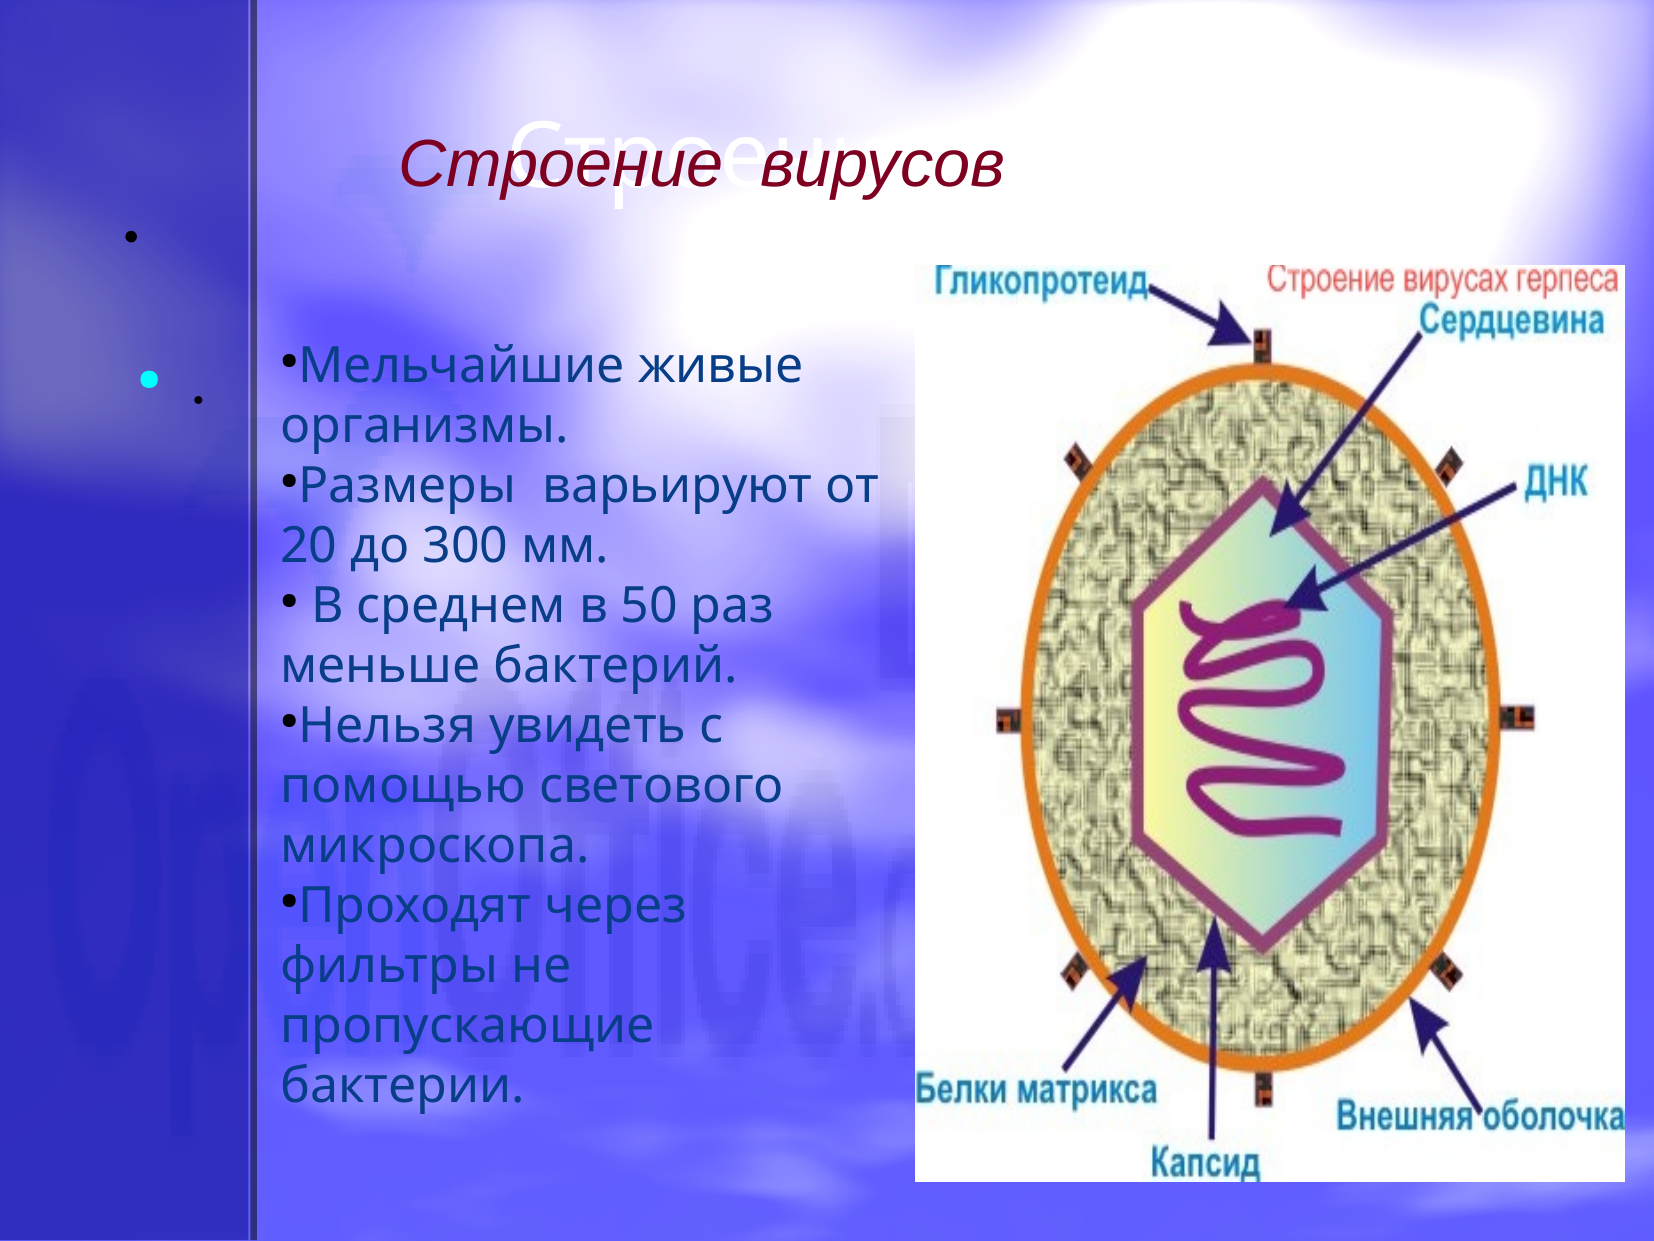

Строение вируса
# .
Строение вирусов
Мельчайшие живые организмы.
Размеры варьируют от 20 до 300 мм.
 В среднем в 50 раз меньше бактерий.
Нельзя увидеть с помощью светового микроскопа.
Проходят через фильтры не пропускающие бактерии.
.